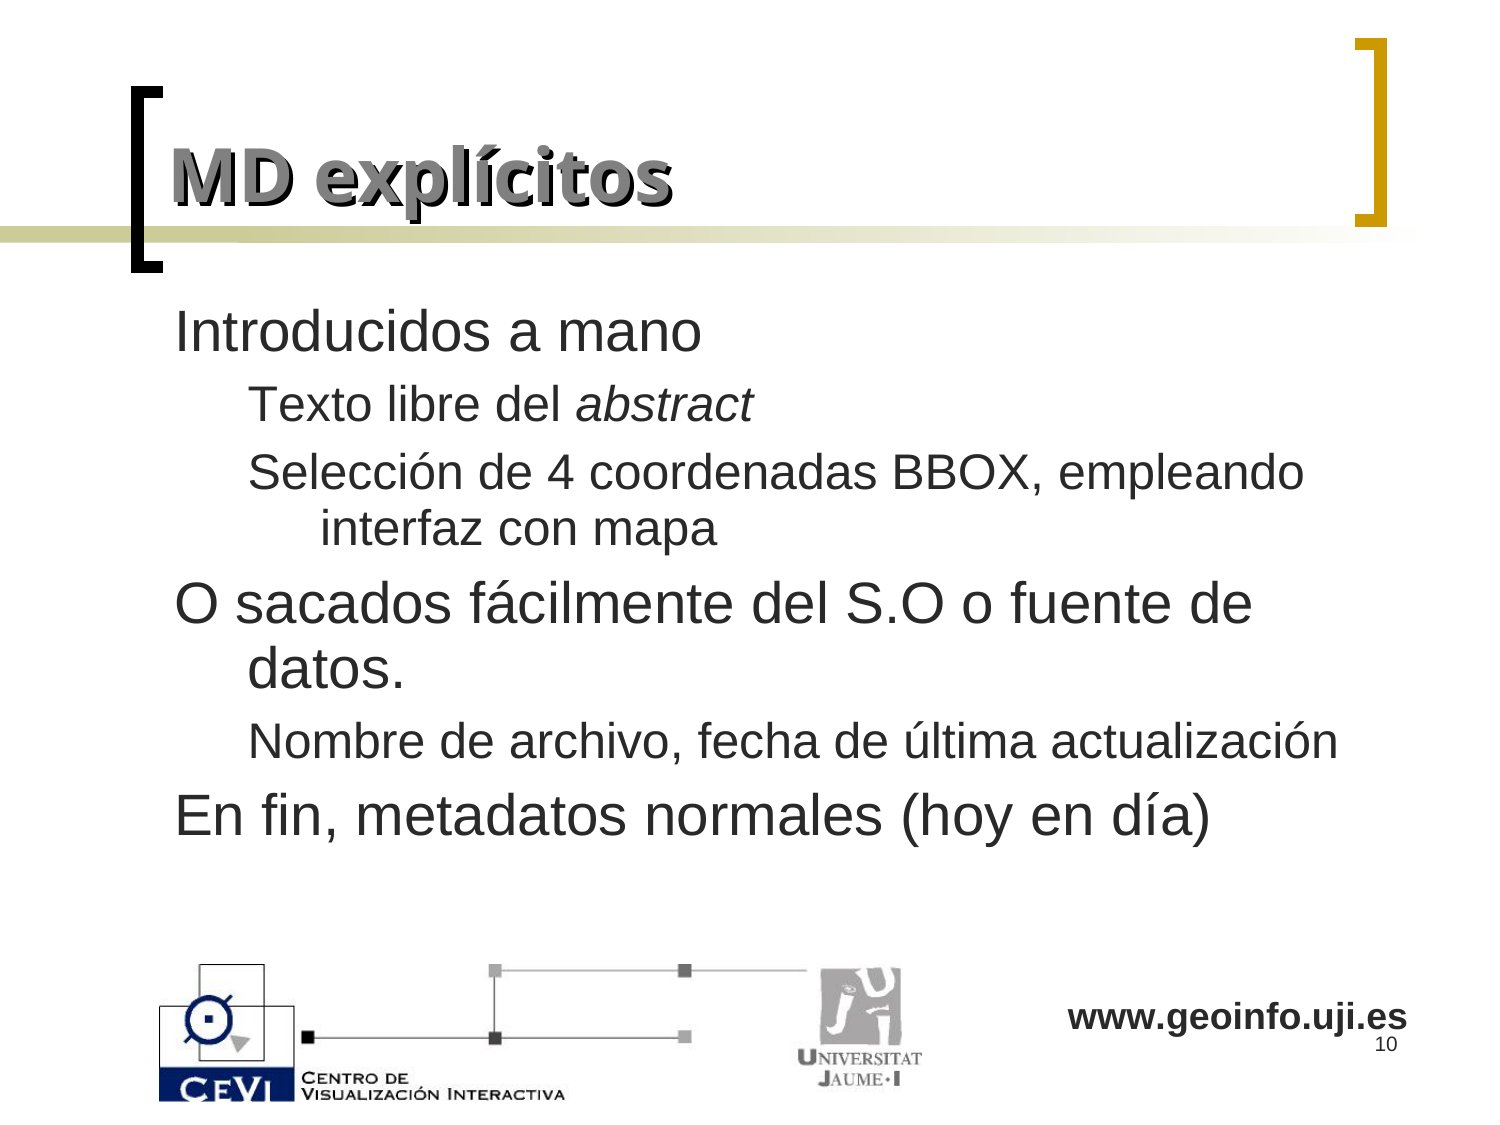

# MD explícitos
Introducidos a mano
Texto libre del abstract
Selección de 4 coordenadas BBOX, empleando interfaz con mapa
O sacados fácilmente del S.O o fuente de datos.
Nombre de archivo, fecha de última actualización
En fin, metadatos normales (hoy en día)
10